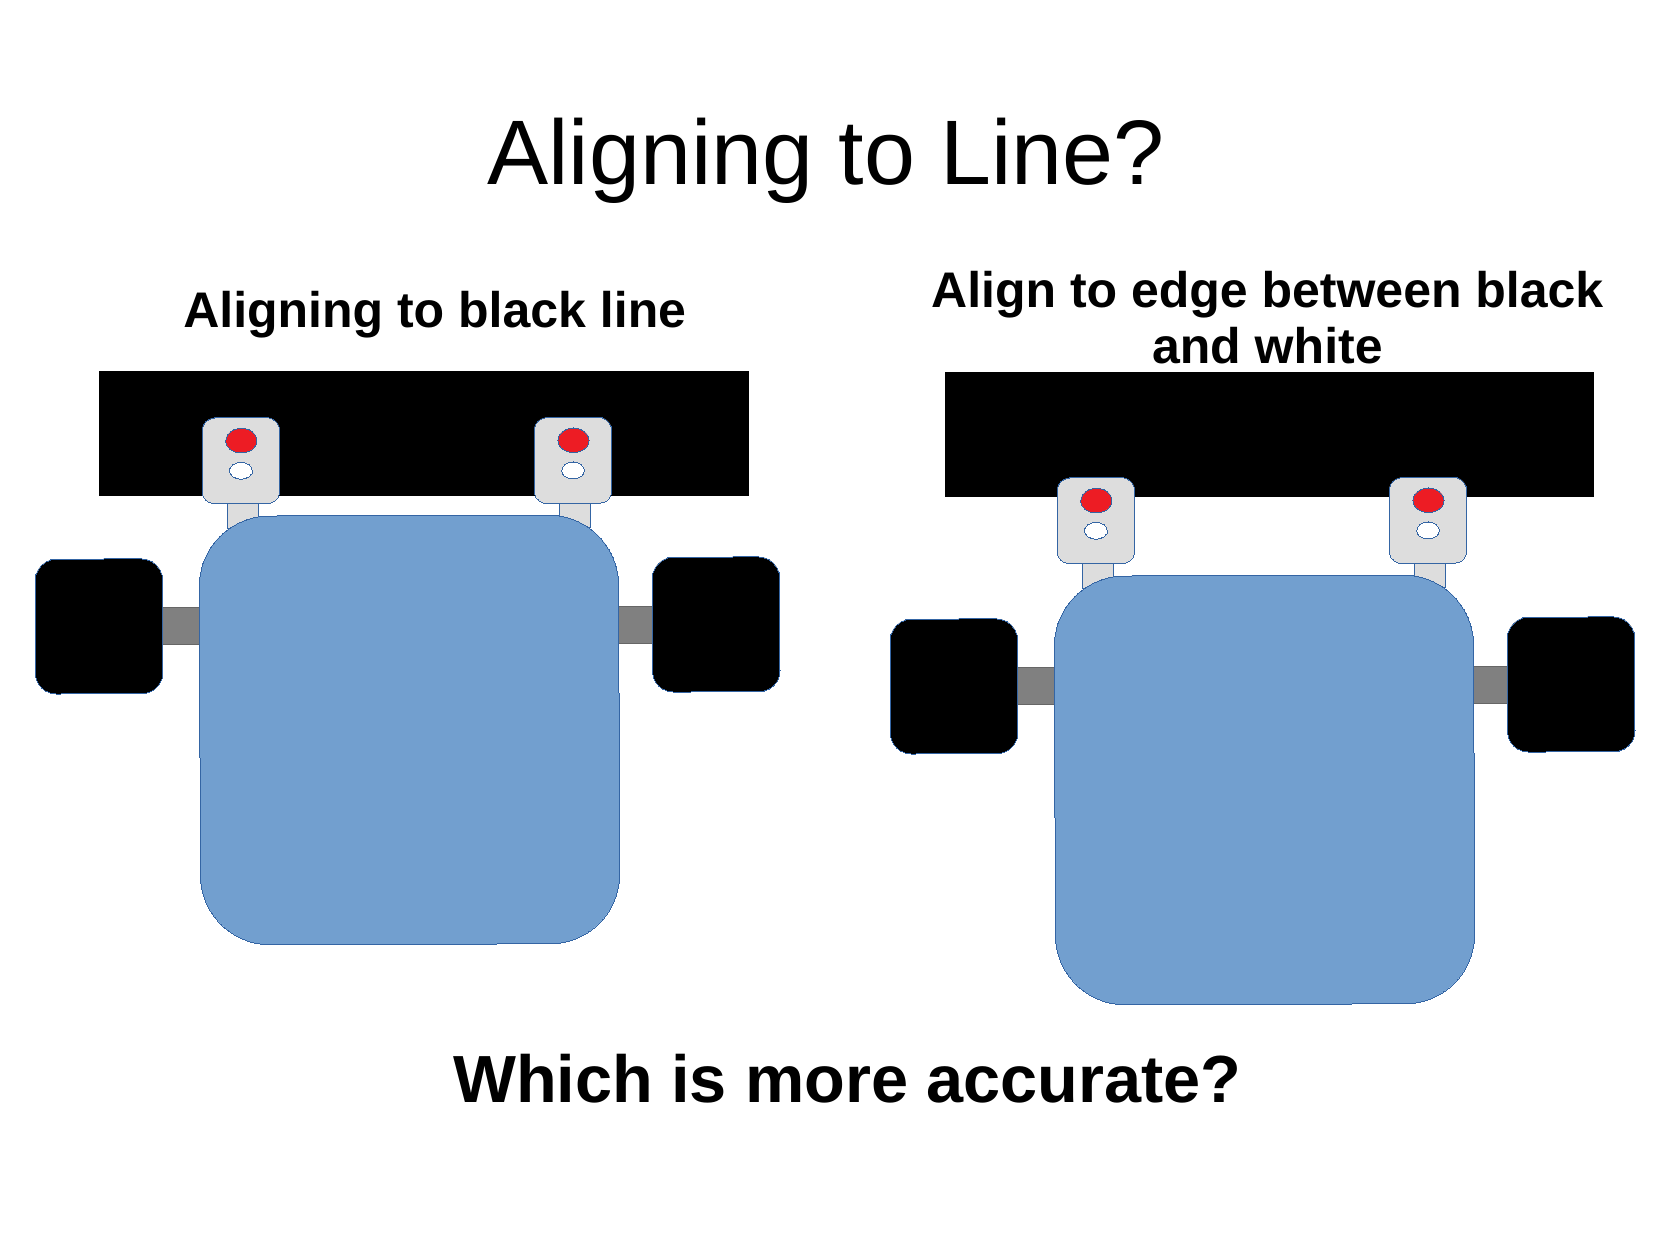

# Aligning to Line?
Align to edge between black and white
Aligning to black line
Which is more accurate?